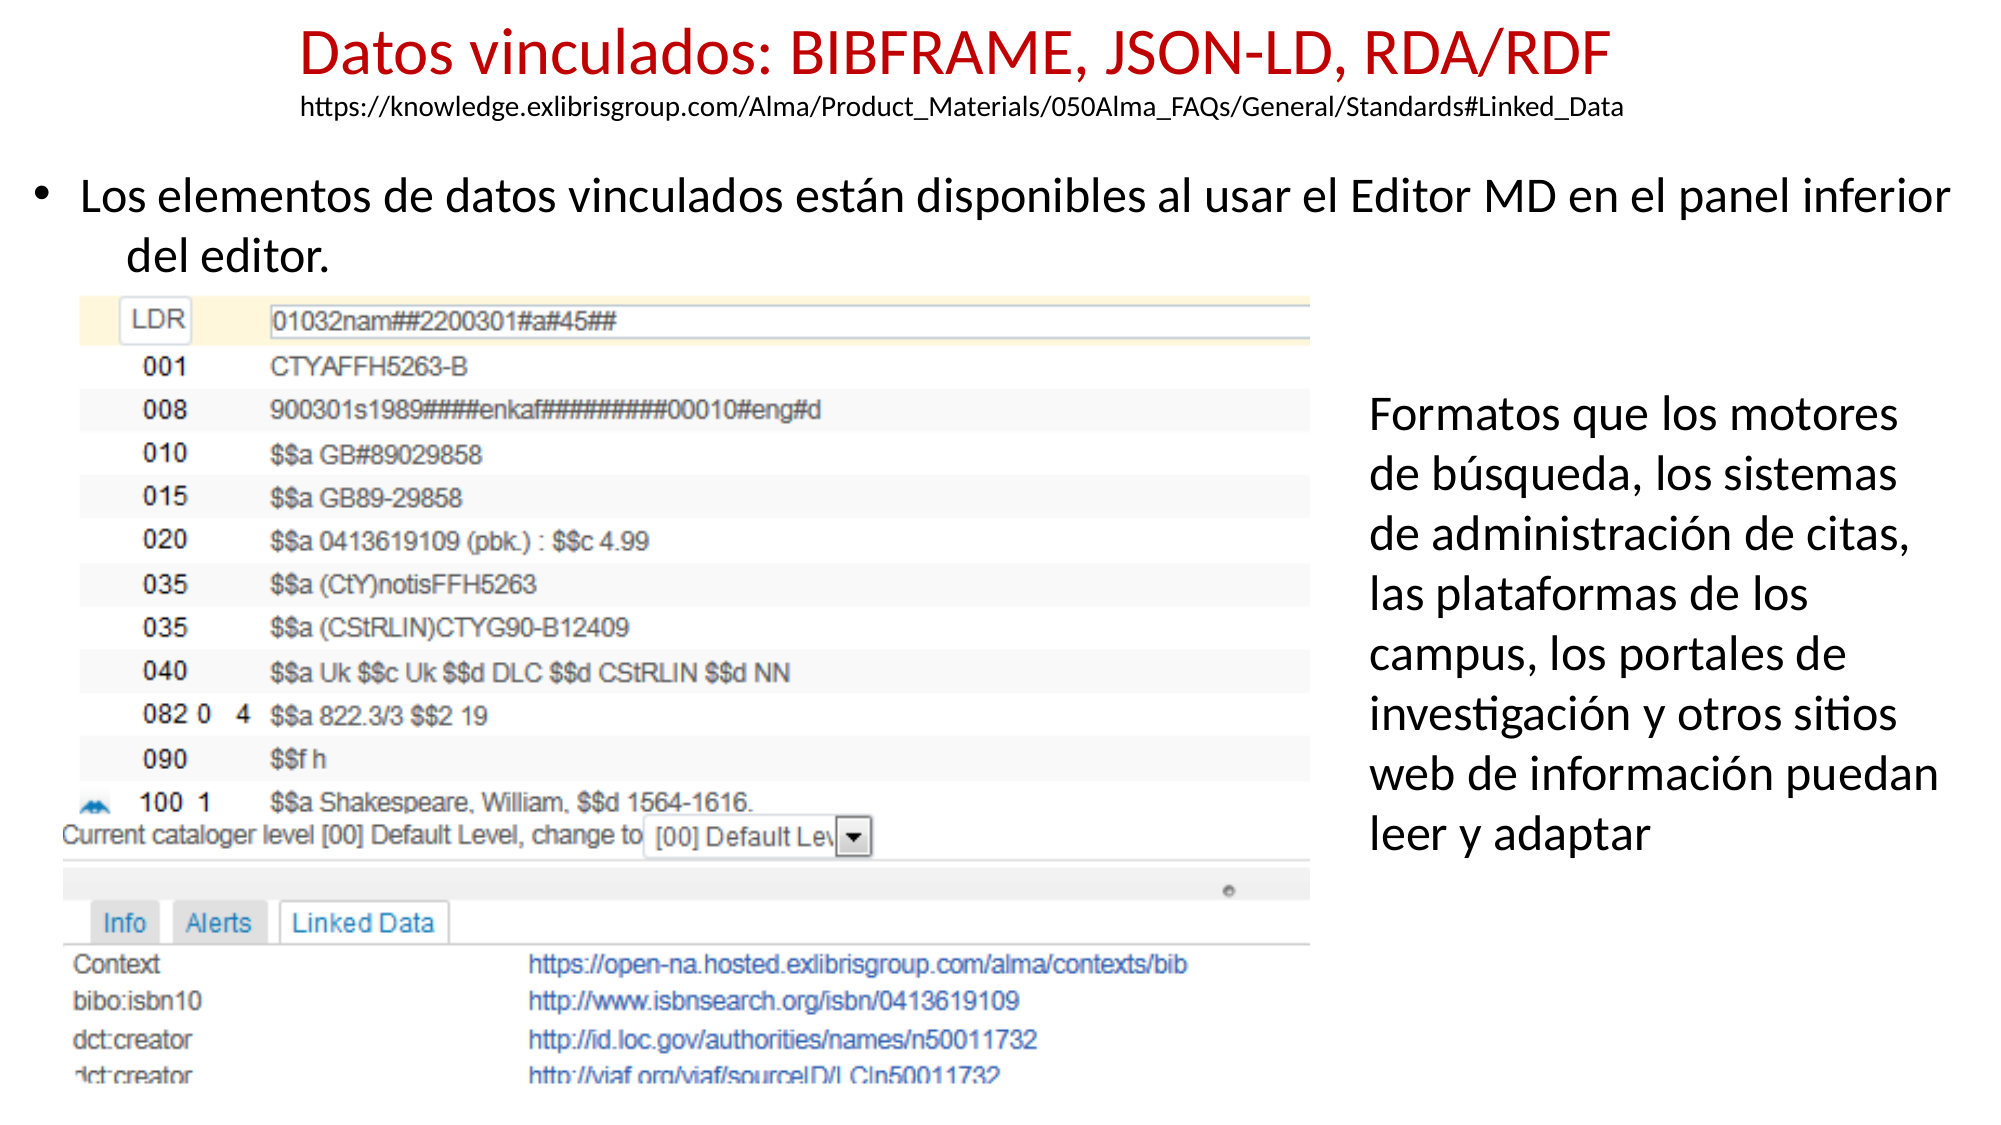

Datos vinculados: BIBFRAME, JSON-LD, RDA/RDF
https://knowledge.exlibrisgroup.com/Alma/Product_Materials/050Alma_FAQs/General/Standards#Linked_Data
Los elementos de datos vinculados están disponibles al usar el Editor MD en el panel inferior del editor.
Formatos que los motores de búsqueda, los sistemas de administración de citas, las plataformas de los campus, los portales de investigación y otros sitios web de información puedan leer y adaptar